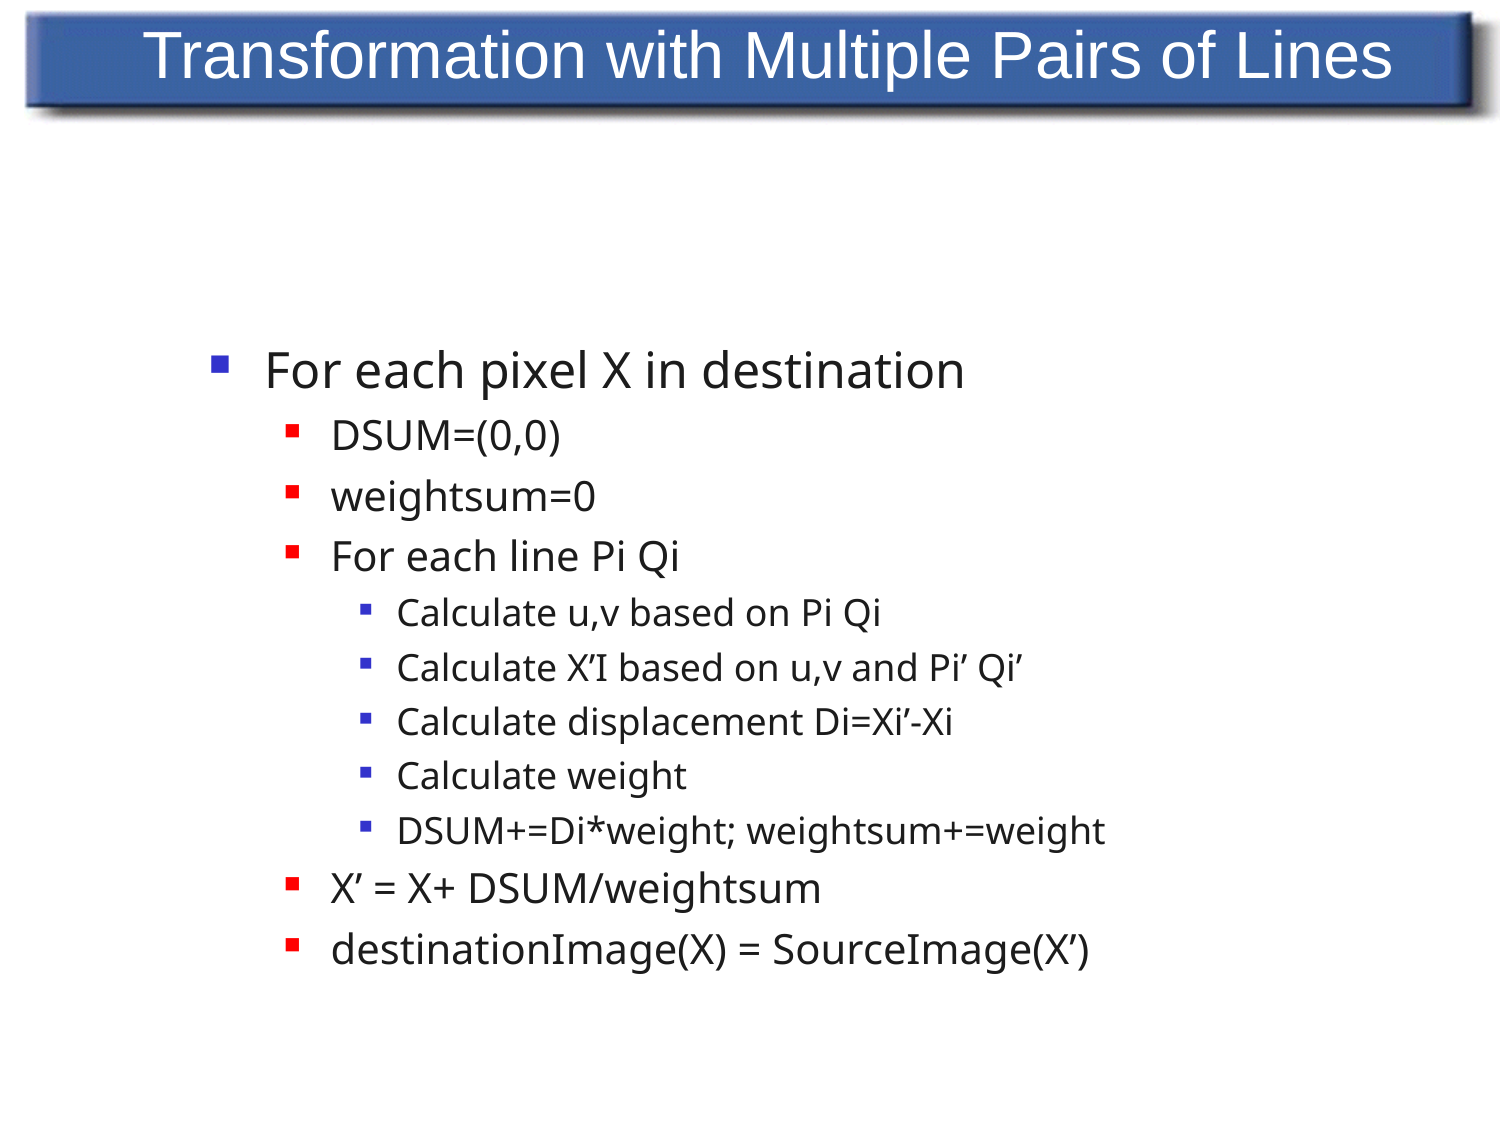

Transformation with Multiple Pairs of Lines
# For each pixel X in destination
DSUM=(0,0)
weightsum=0
For each line Pi Qi
Calculate u,v based on Pi Qi
Calculate X’I based on u,v and Pi’ Qi’
Calculate displacement Di=Xi’-Xi
Calculate weight
DSUM+=Di*weight; weightsum+=weight
X’ = X+ DSUM/weightsum
destinationImage(X) = SourceImage(X’)